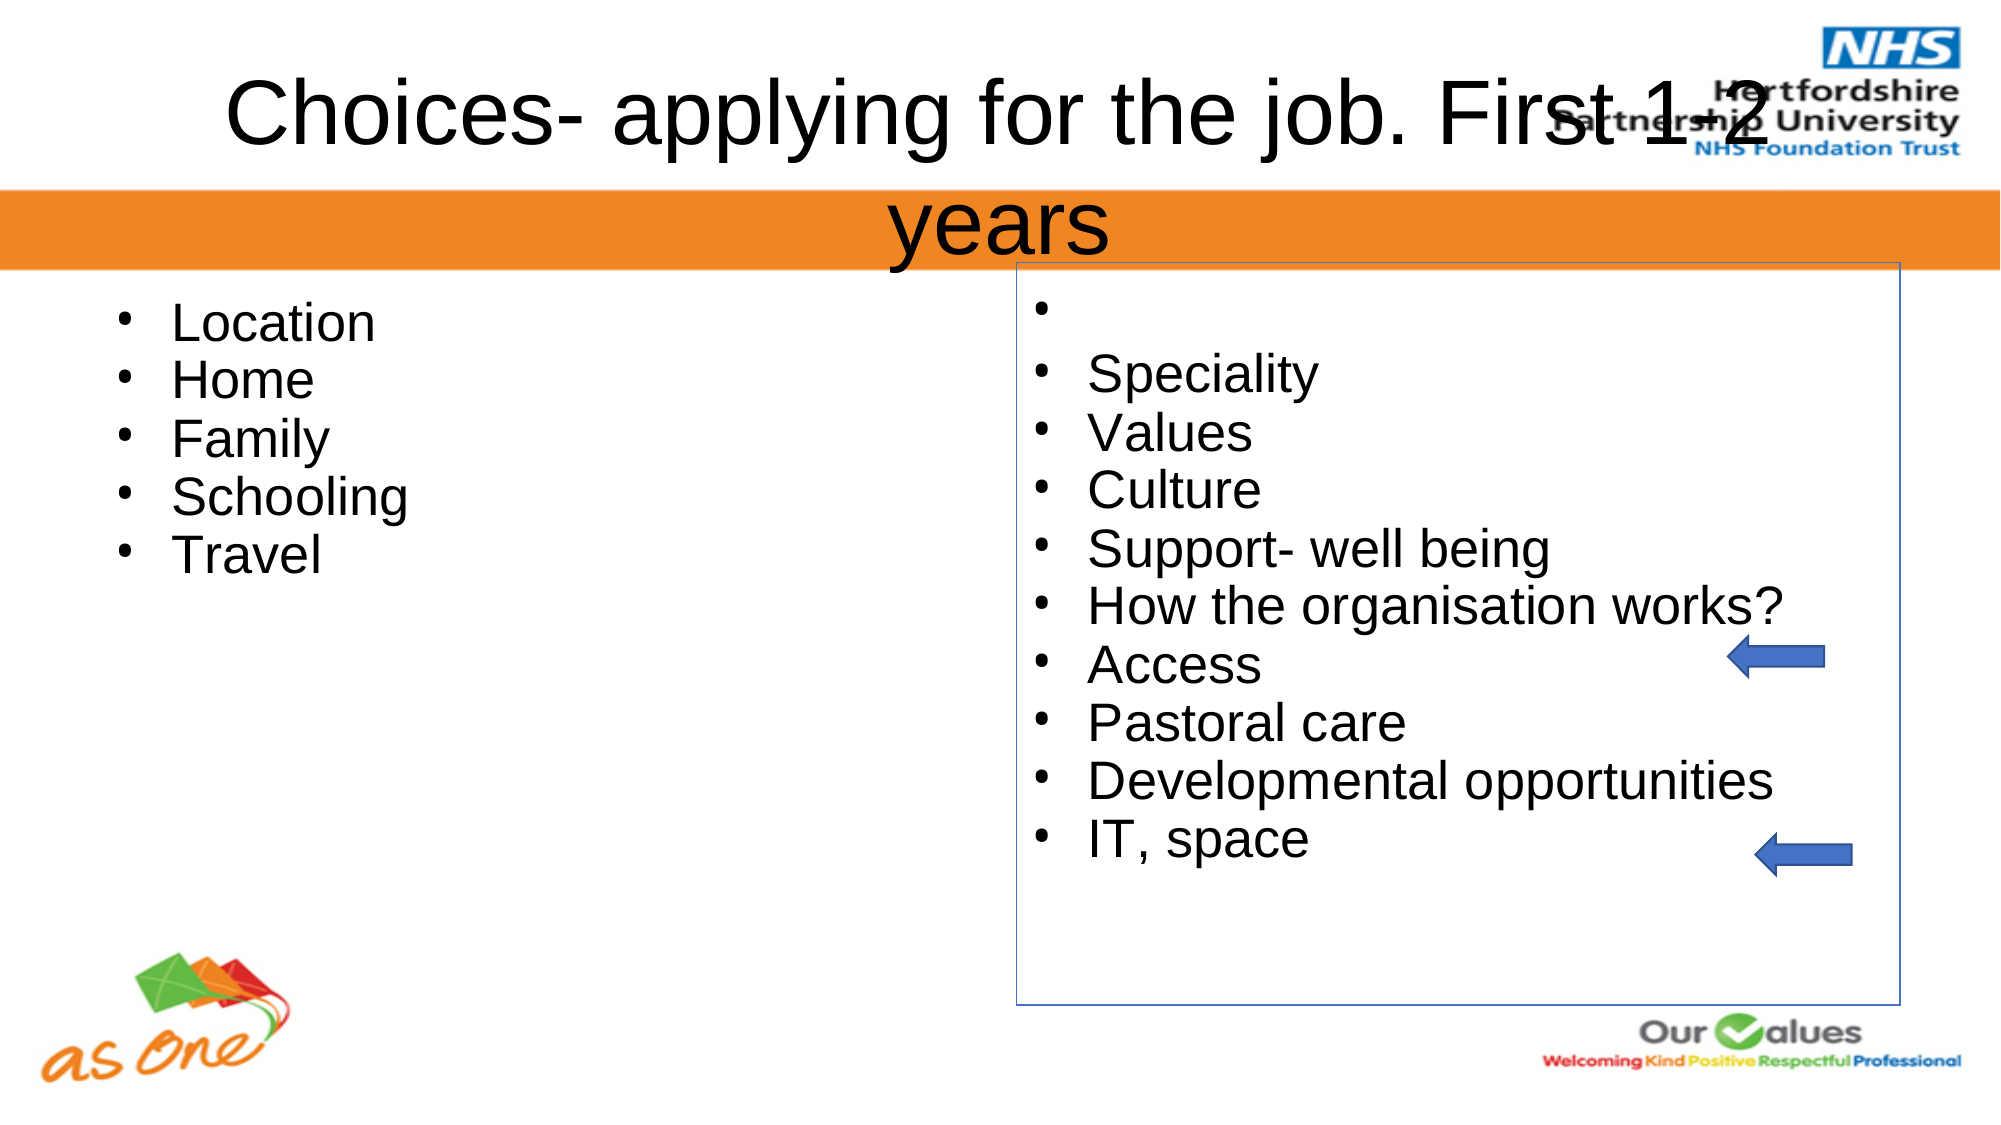

# Choices- applying for the job. First 1-2 years
Speciality
Values
Culture
Support- well being
How the organisation works?
Access
Pastoral care
Developmental opportunities
IT, space
Location
Home
Family
Schooling
Travel